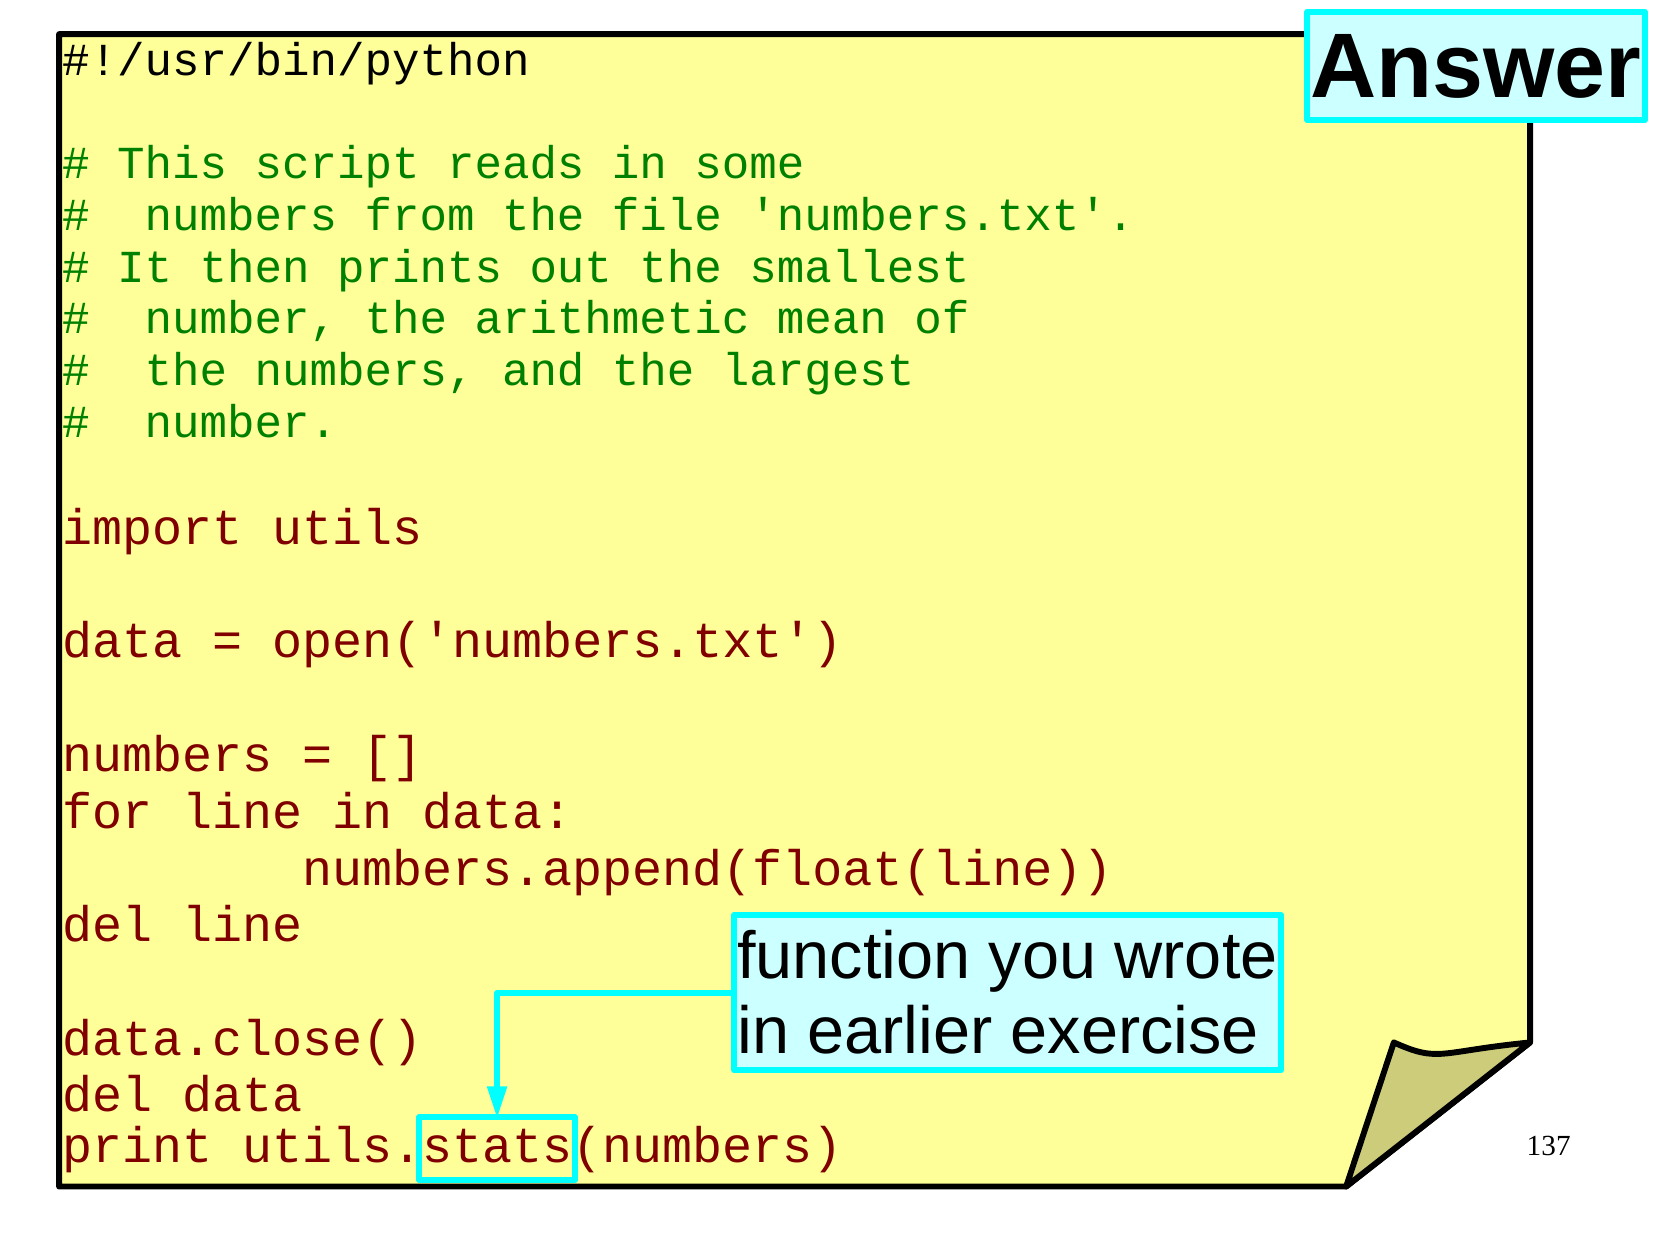

Answer
#!/usr/bin/python
# This script reads in some
# numbers from the file 'numbers.txt'.
# It then prints out the smallest
# number, the arithmetic mean of
# the numbers, and the largest
# number.
import utils
data = open('numbers.txt')
numbers = []
for line in data:
 numbers.append(float(line))
del line
data.close()
del data
function you wrote
in earlier exercise
print utils.
stats
(numbers)
137